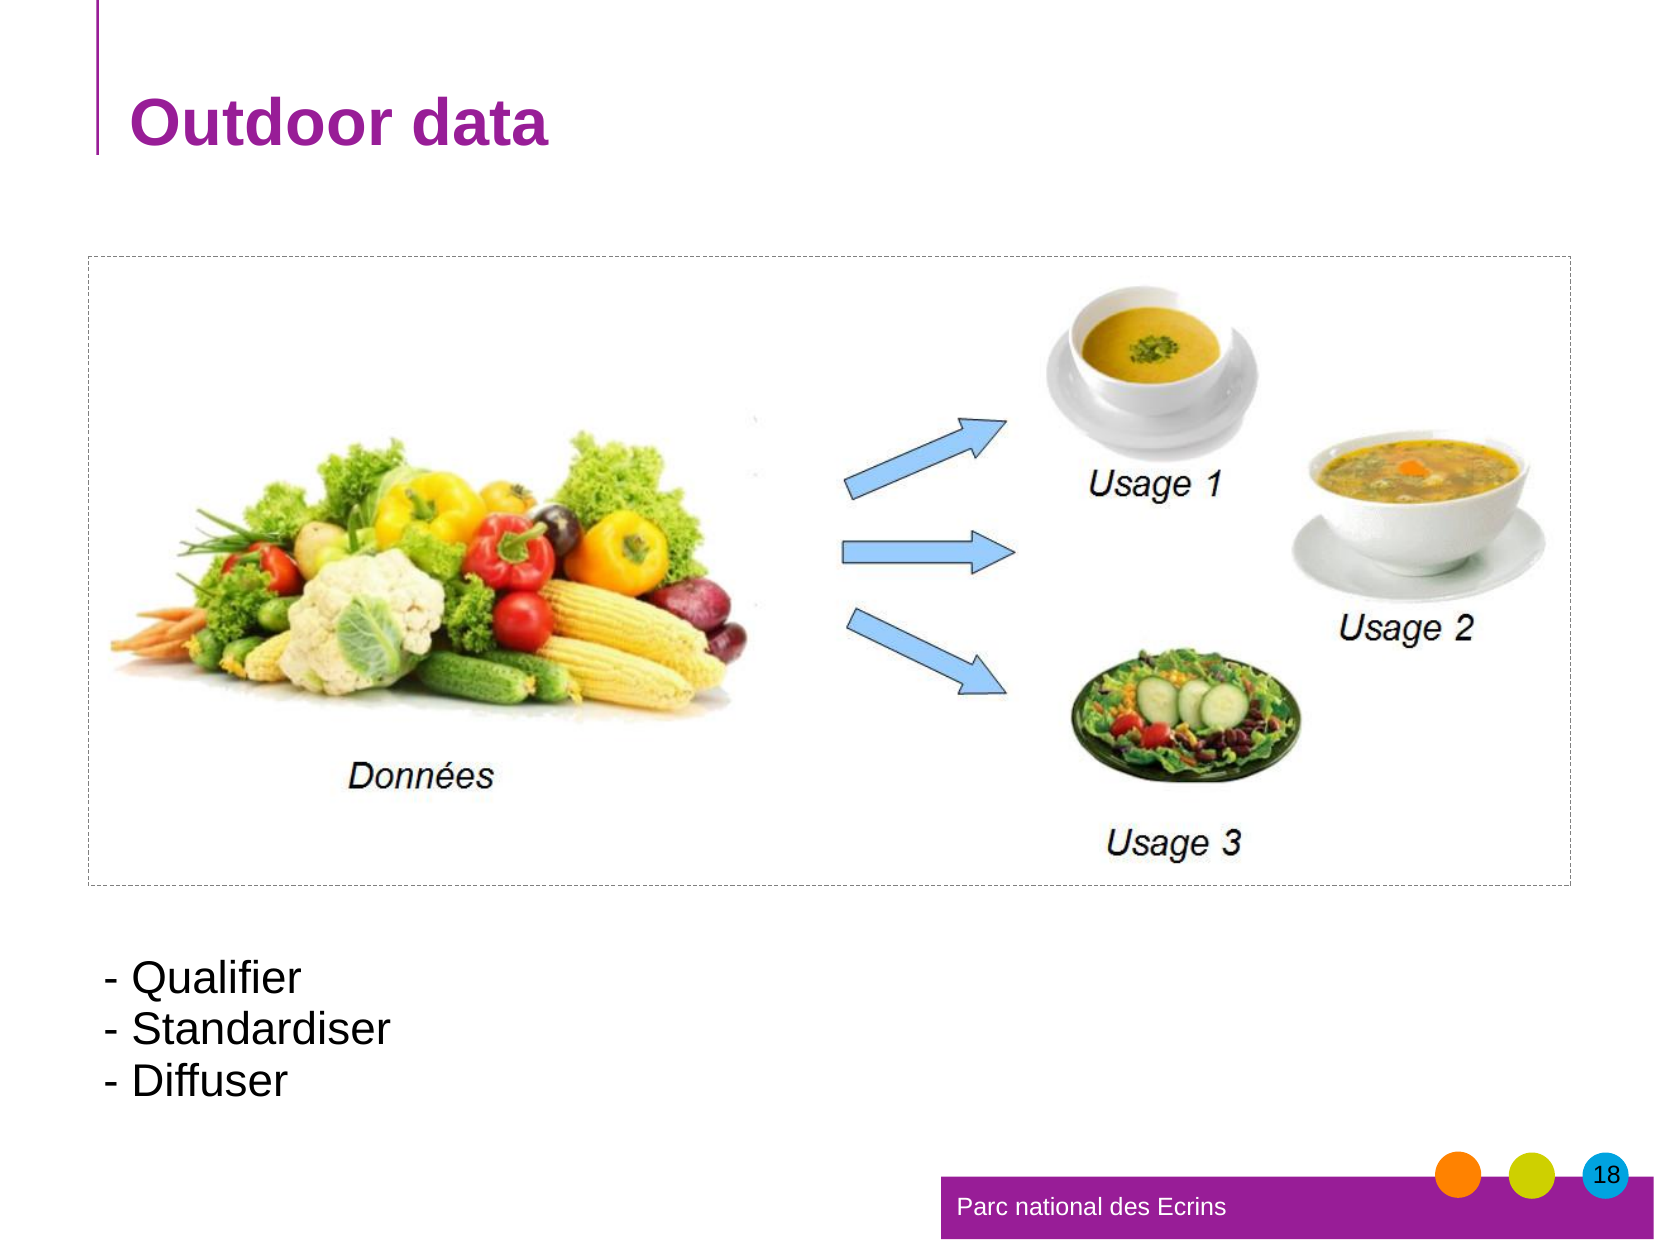

# Outdoor data
- Qualifier
- Standardiser
- Diffuser